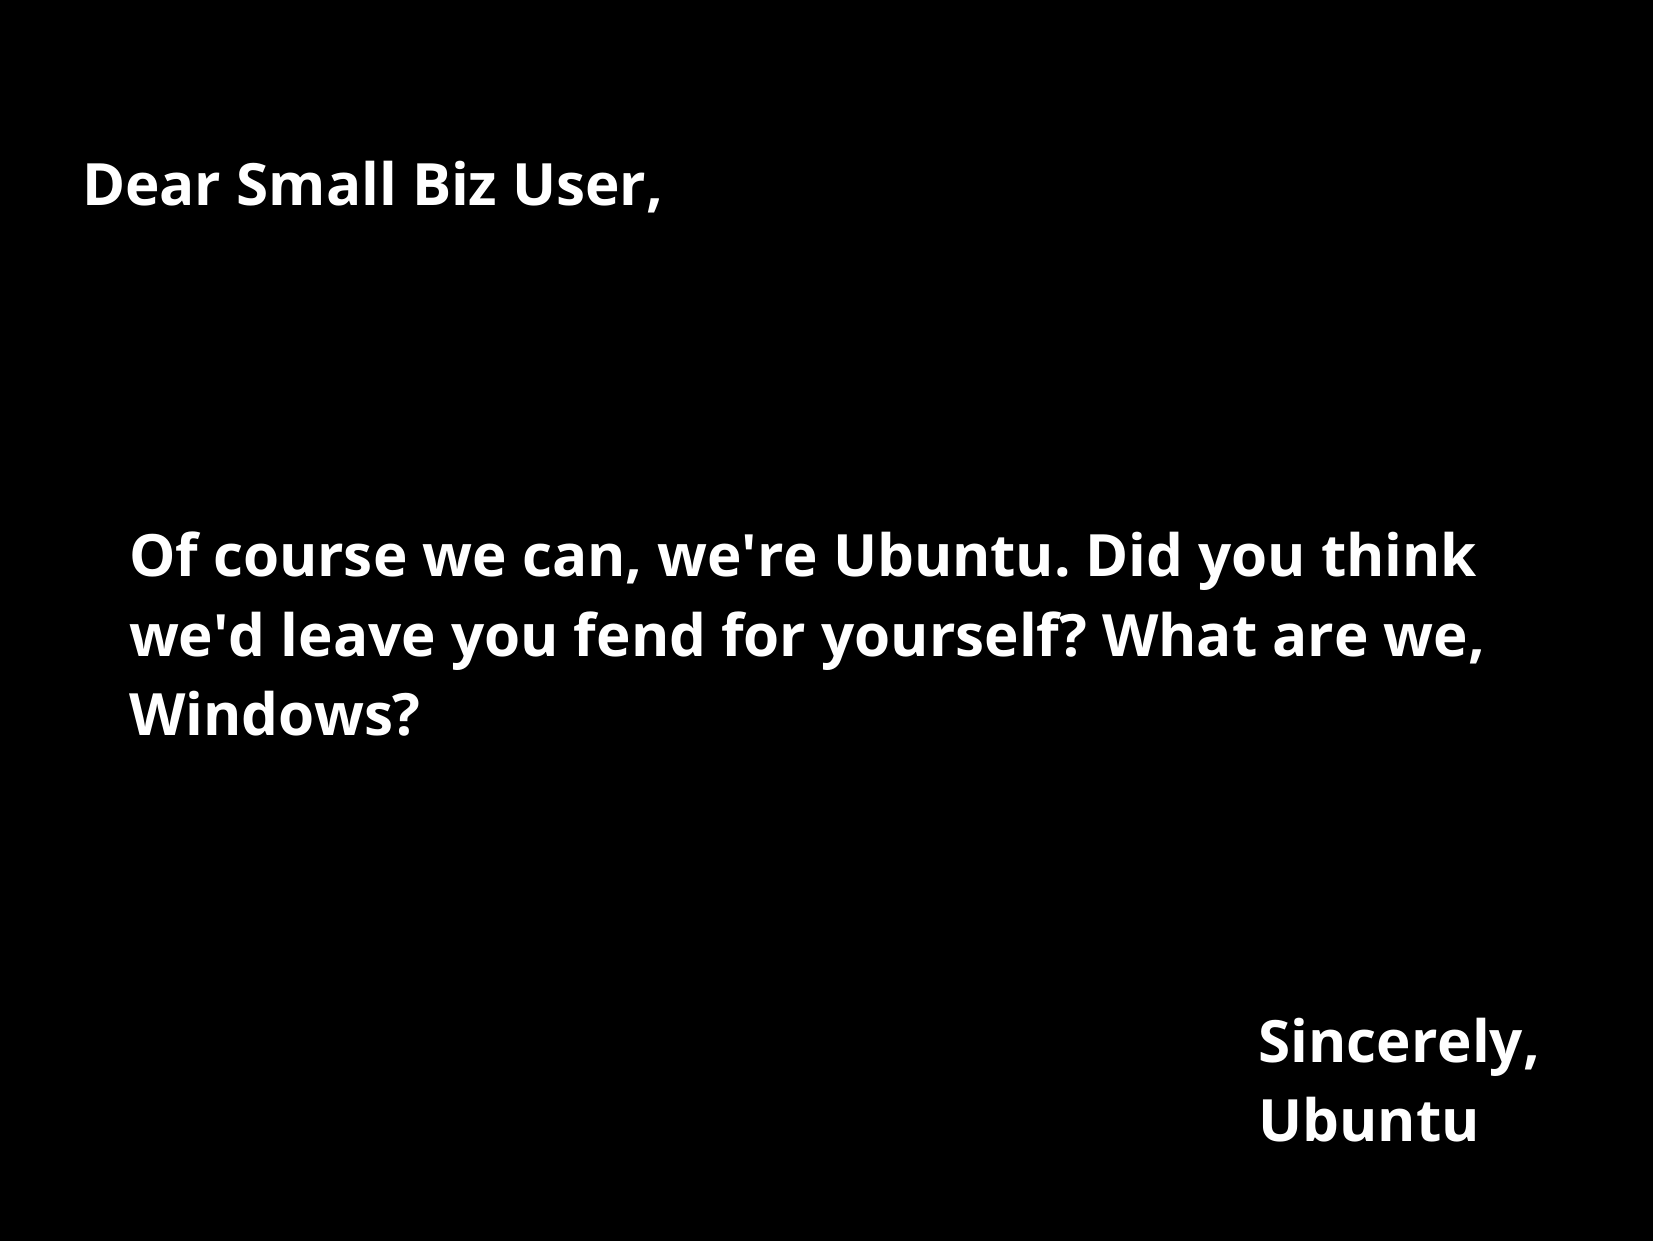

Dear Small Biz User,
Of course we can, we're Ubuntu. Did you think we'd leave you fend for yourself? What are we, Windows?
Sincerely,
Ubuntu